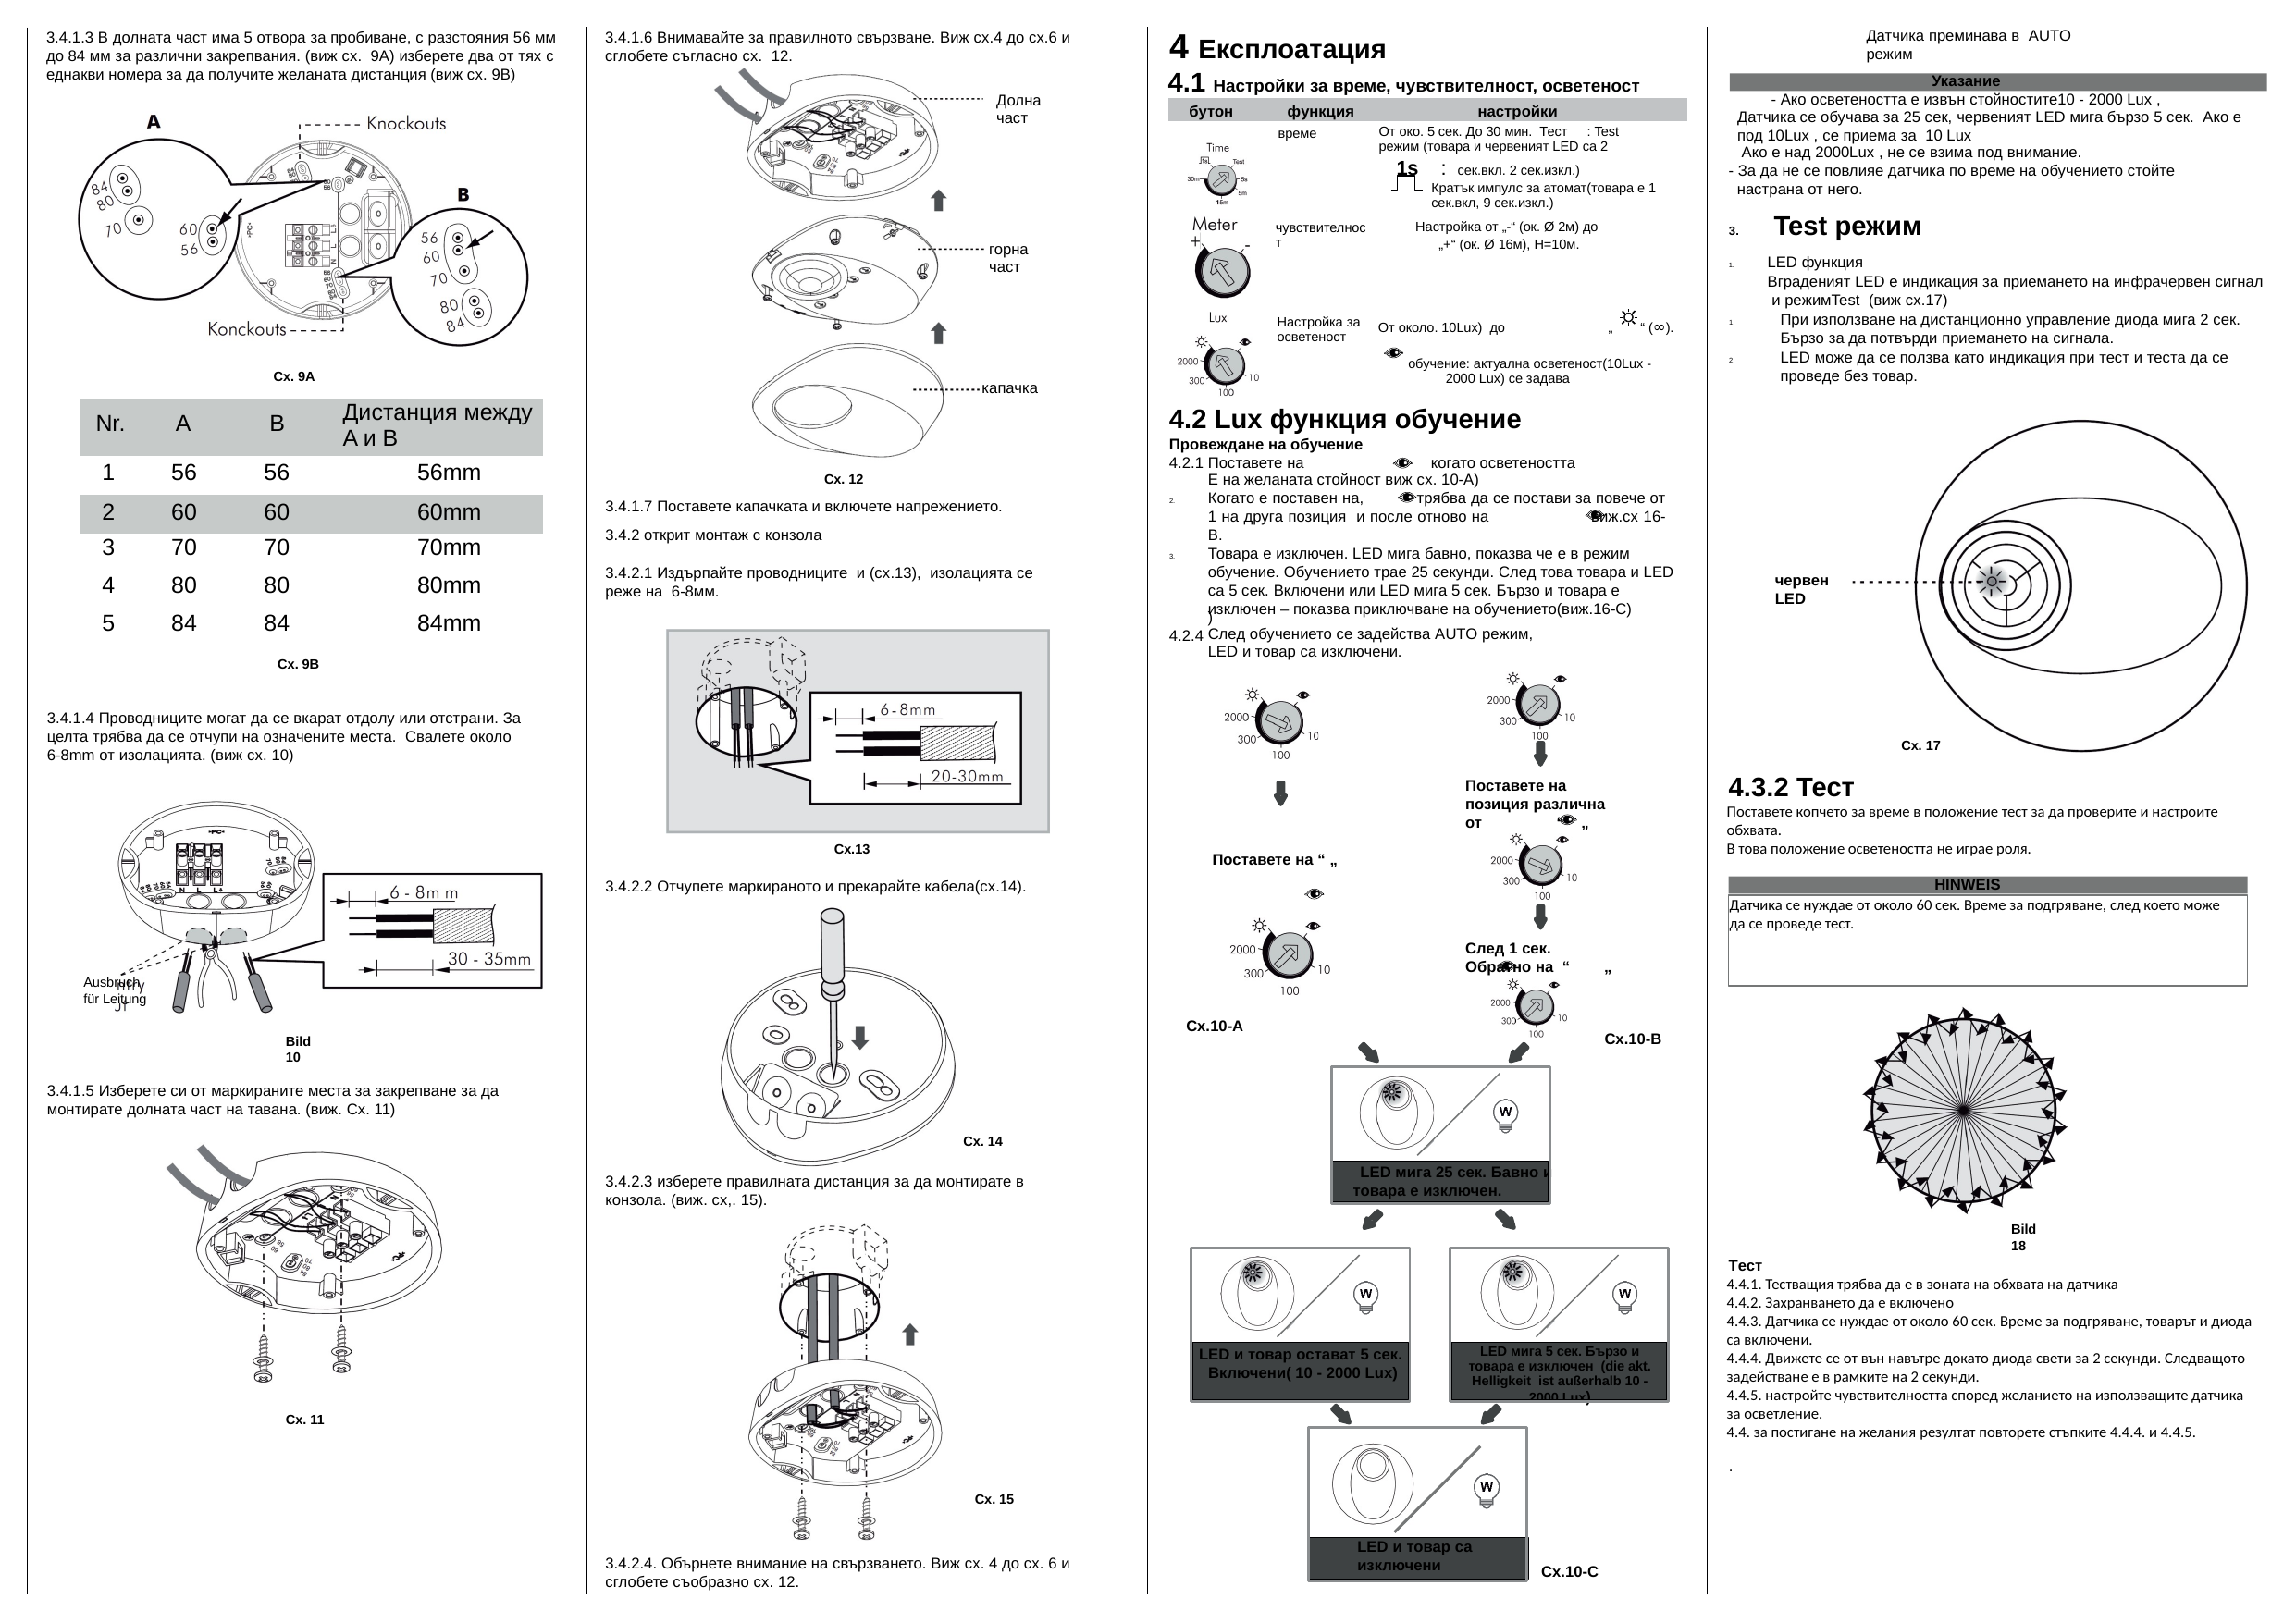

4 Експлоатация
4.1 Настройки за време, чувствителност, осветеност
Датчика преминава в AUTO режим
3.4.1.3 В долната част има 5 отвора за пробиване, с разстояния 56 мм до 84 мм за различни закрепвания. (виж сх. 9A) изберете два от тях с еднакви номера за да получите желаната дистанция (виж сх. 9B)
3.4.1.6 Внимавайте за правилното свързване. Виж сх.4 до сх.6 и сглобете съгласно сх. 12.
Указание
- Ако осветеността е извън стойностите10 - 2000 Lux ,
Долна част
| бутон | функция | настройки |
| --- | --- | --- |
| | време | От око. 5 сек. До 30 мин. Тест : Test режим (товара и червеният LED са 2 1s : сек.вкл. 2 сек.изкл.) Кратък импулс за атомат(товара е 1 сек.вкл, 9 сек.изкл.) |
| | чувствителност | Настройка от „-“ (ок. Ø 2м) до „+“ (ок. Ø 16м), H=10м. |
| | Настройка за осветеност | От около. 10Lux) до „ “ (∞). обучение: актуална осветеност(10Lux -2000 Lux) се задава |
Датчика се обучава за 25 сек, червеният LED мига бързо 5 сек. Ако е под 10Lux , се приема за 10 Lux
Ausbrüche
 Ако е над 2000Lux , не се взима под внимание.
- За да не се повлияе датчика по време на обучението стойте настрана от него.
Test режим
LED функция
Вграденият LED е индикация за приемането на инфрачервен сигнал и режимTest (виж сх.17)
При използване на дистанционно управление диода мига 2 сек. Бързо за да потвърди приемането на сигнала.
LED може да се ползва като индикация при тест и теста да се проведе без товар.
горна част
Ausbrüche
Сх. 9A
капачка
| Nr. | A | B | Дистанция между A и B |
| --- | --- | --- | --- |
| 1 | 56 | 56 | 56mm |
| 2 | 60 | 60 | 60mm |
| 3 | 70 | 70 | 70mm |
| 4 | 80 | 80 | 80mm |
| 5 | 84 | 84 | 84mm |
4.2 Lux функция обучение
Провеждане на обучение
4.2.1 Поставете на	когато осветеността
Е на желаната стойност виж сх. 10-A)
Сх. 12
3.4.1.7 Поставете капачката и включете напрежението.
3.4.2 открит монтаж с конзола
3.4.2.1 Издърпайте проводниците и (сх.13), изолацията се реже на 6-8мм.
Когато е поставен на, 	трябва да се постави за повече от 1 на друга позиция и после отново на 	 виж.сх 16-B.
Товара е изключен. LED мига бавно, показва че е в режим обучение. Обучението трае 25 секунди. След това товара и LED са 5 сек. Включени или LED мига 5 сек. Бързо и товара е изключен – показва приключване на обучението(виж.16-С)
червен LED
)
4.2.4
След обучението се задейства AUTO режим,
LED и товар са изключени.
Сх. 9B
3.4.1.4 Проводниците могат да се вкарат отдолу или отстрани. За целта трябва да се отчупи на означените места. Свалете около 6-8mm от изолацията. (виж сх. 10)
Сх. 17
4.3.2 Тест
Поставете копчето за време в положение тест за да проверите и настроите обхвата.
В това положение осветеността не играе роля.
Поставете на позиция различна от “	„
Сх.13
Поставете на “	„
HINWEIS
3.4.2.2 Отчупете маркираното и прекарайте кабела(сх.14).
Датчика се нуждае от около 60 сек. Време за подгряване, след което може да се проведе тест.
След 1 сек. Обратно на “	„
Ausbruch für Leitung
Сх.10-A
Сх.10-B
Bild 10
3.4.1.5 Изберете си от маркираните места за закрепване за да монтирате долната част на тавана. (виж. Сх. 11)
Сх. 14
LED мига 25 сек. Бавно и товара е изключен.
3.4.2.3 изберете правилната дистанция за да монтирате в конзола. (виж. сх,. 15).
Bild 18
Bild 14
Tест
4.4.1. Тестващия трябва да е в зоната на обхвата на датчика
4.4.2. Захранването да е включено
4.4.3. Датчика се нуждае от около 60 сек. Време за подгряване, товарът и диода са включени.
4.4.4. Движете се от вън навътре докато диода свети за 2 секунди. Следващото задействане е в рамките на 2 секунди.
4.4.5. настройте чувствителността според желанието на използващите датчика за осветление.
4.4. за постигане на желания резултат повторете стъпките 4.4.4. и 4.4.5.
.
LED мига 5 сек. Бързо и товара е изключен (die akt. Helligkeit ist außerhalb 10 - 2000 Lux)
LED и товар остават 5 сек. Включени( 10 - 2000 Lux)
Сх. 11
Сх. 15
LED и товар са изключени
3.4.2.4. Обърнете внимание на свързването. Виж сх. 4 до сх. 6 и сглобете съобразно сх. 12.
Сх.10-C